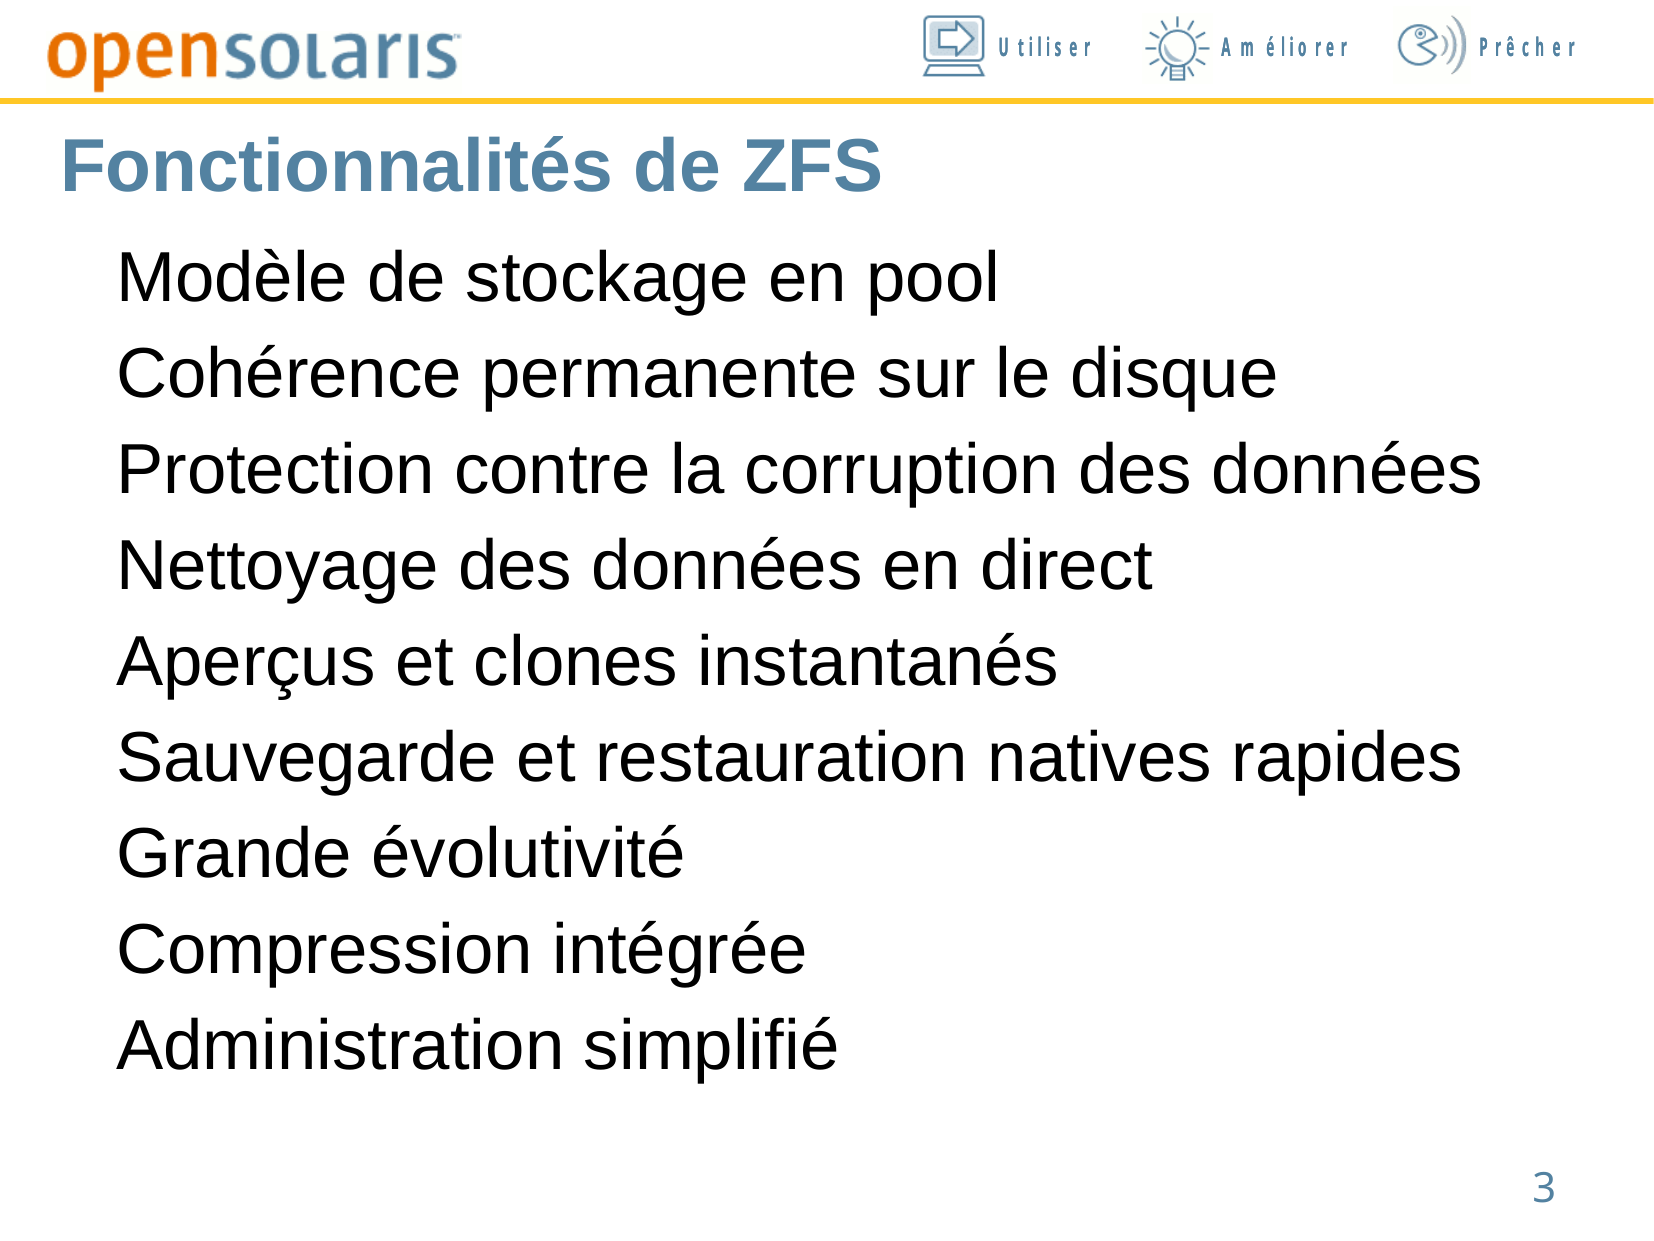

# Fonctionnalités de ZFS
Modèle de stockage en pool
Cohérence permanente sur le disque
Protection contre la corruption des données
Nettoyage des données en direct
Aperçus et clones instantanés
Sauvegarde et restauration natives rapides
Grande évolutivité
Compression intégrée
Administration simplifié